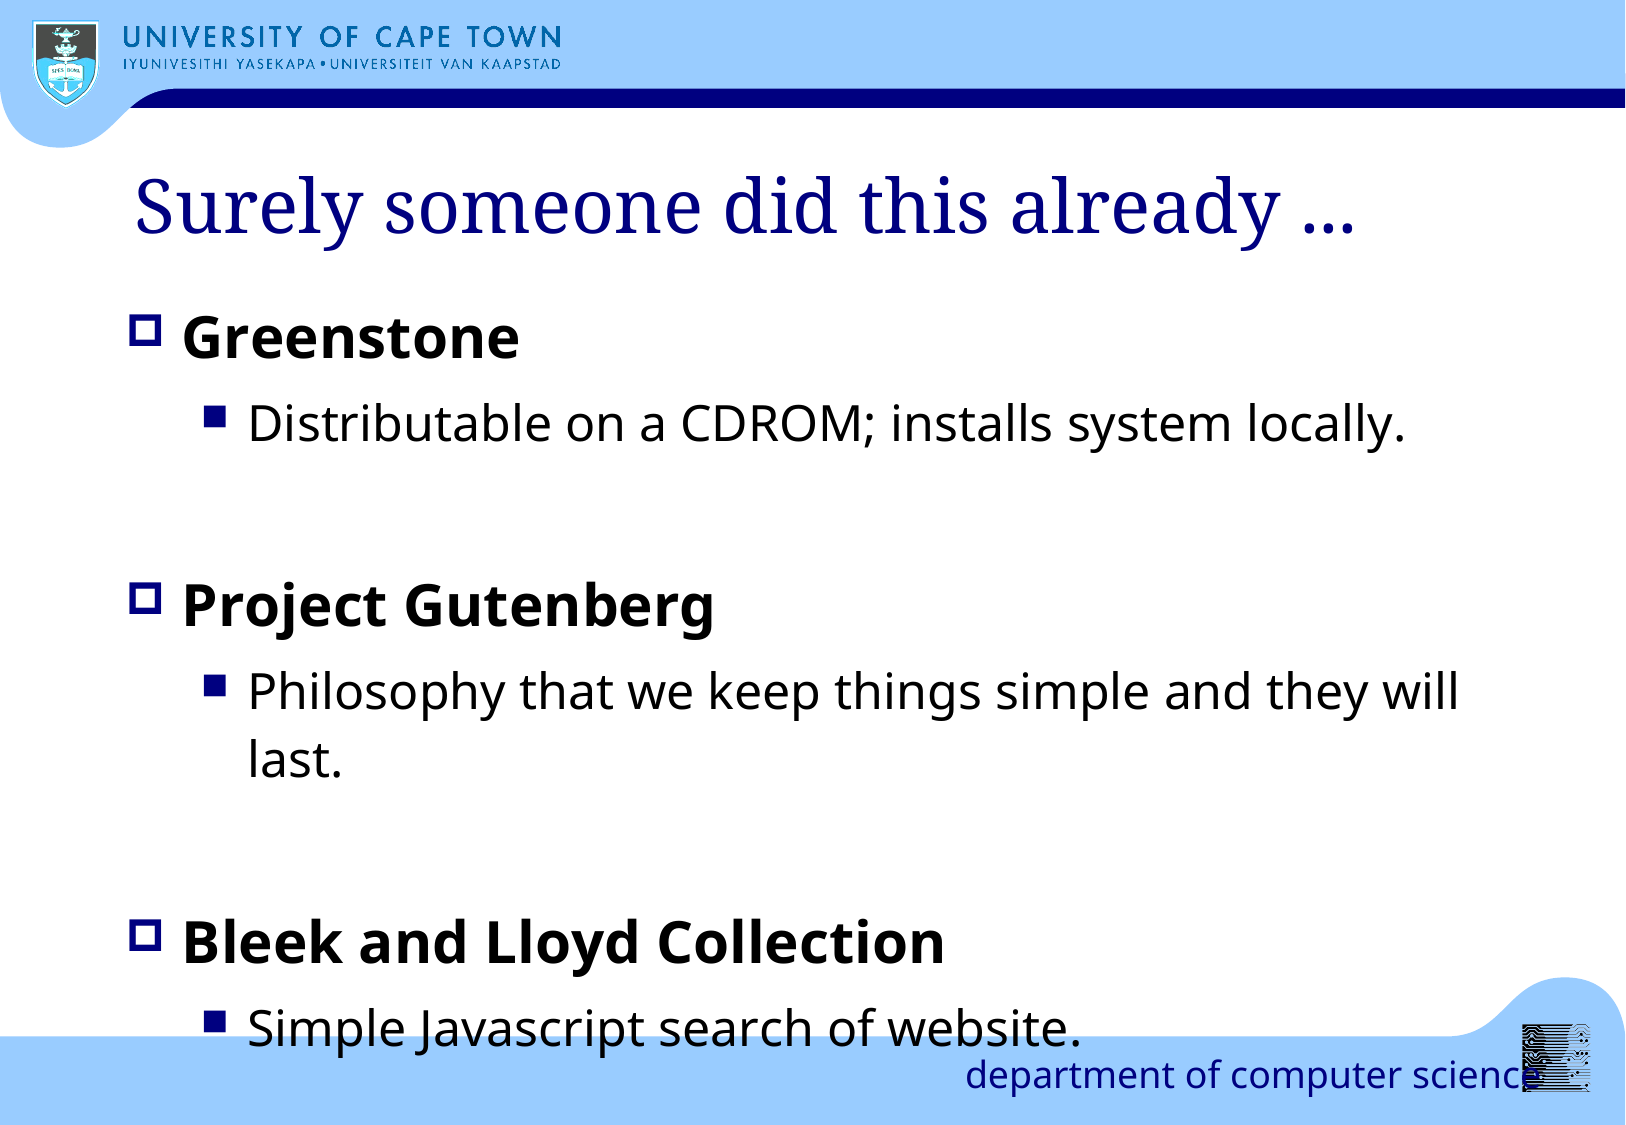

# Surely someone did this already ...
Greenstone
Distributable on a CDROM; installs system locally.
Project Gutenberg
Philosophy that we keep things simple and they will last.
Bleek and Lloyd Collection
Simple Javascript search of website.